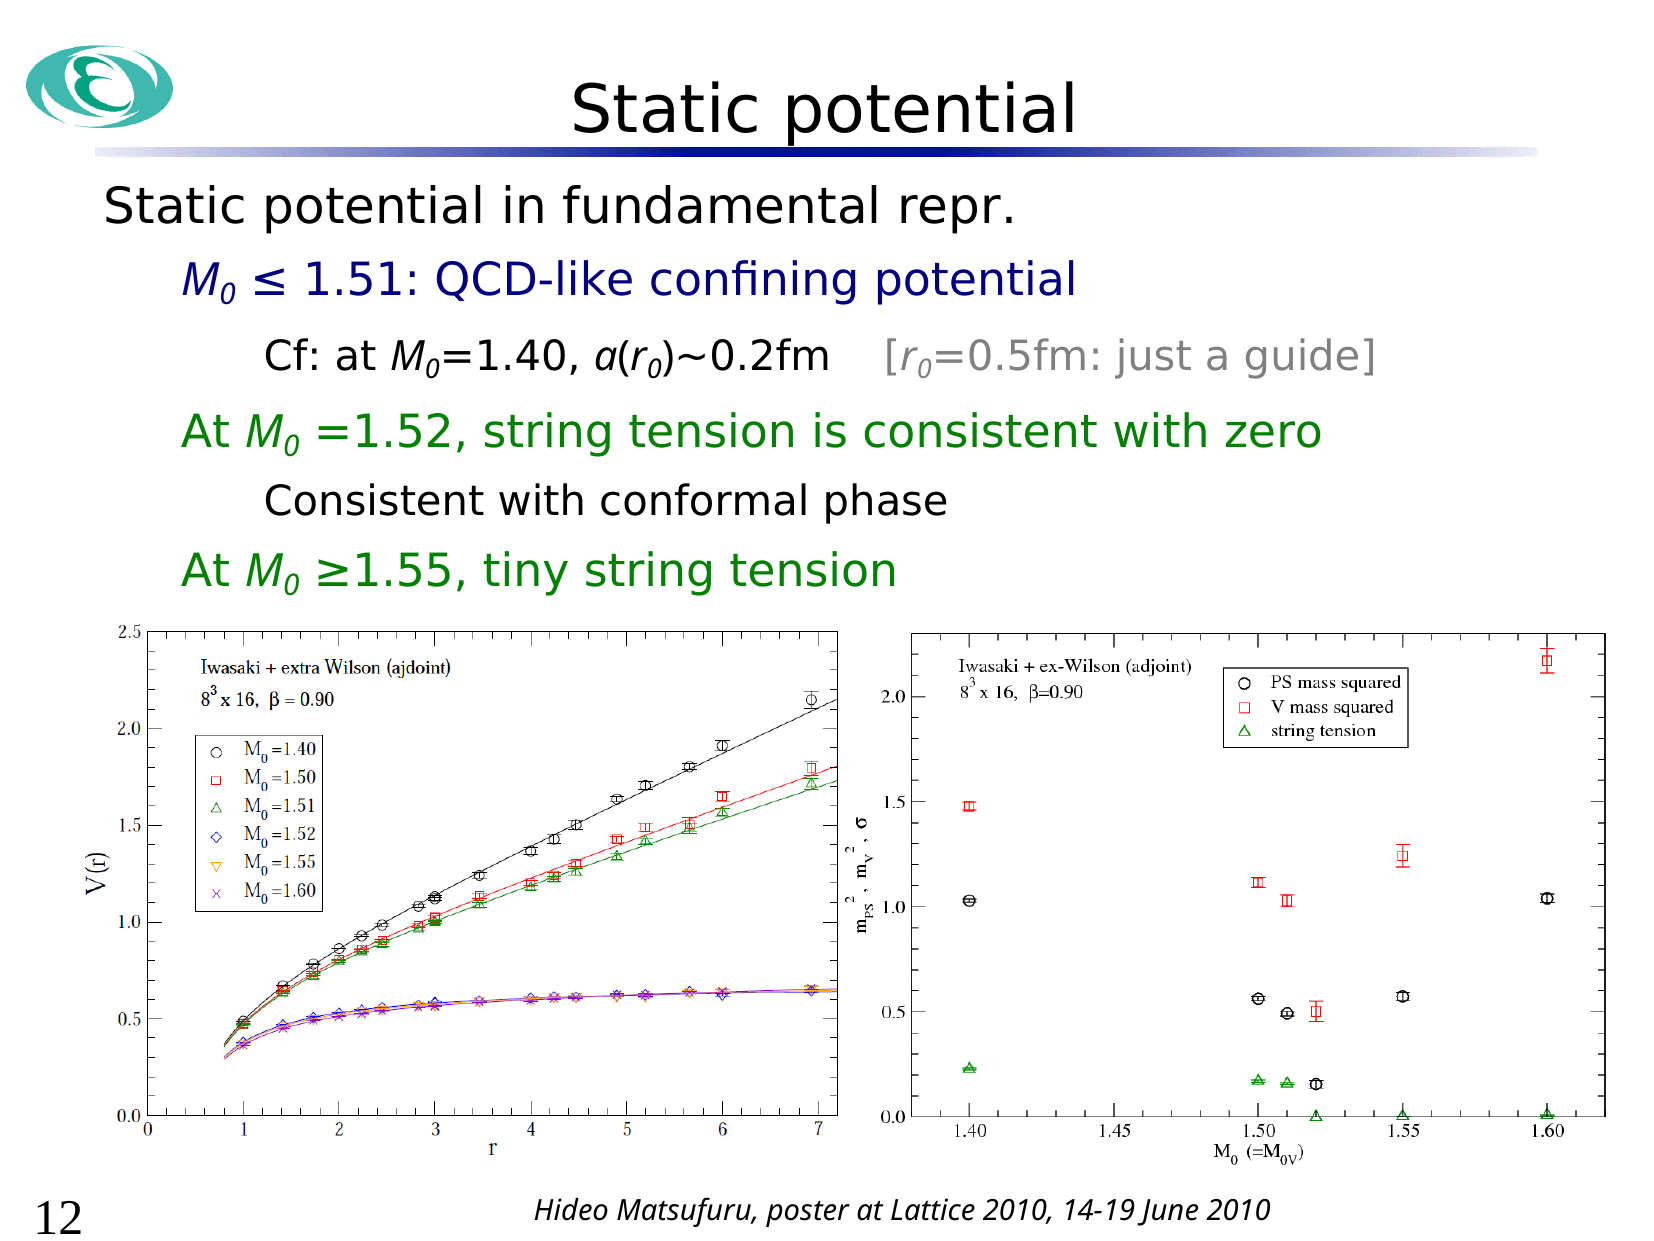

# Static potential
Static potential in fundamental repr.
M0 ≤ 1.51: QCD-like confining potential
Cf: at M0=1.40, a(r0)~0.2fm [r0=0.5fm: just a guide]
At M0 =1.52, string tension is consistent with zero
Consistent with conformal phase
At M0 ≥1.55, tiny string tension